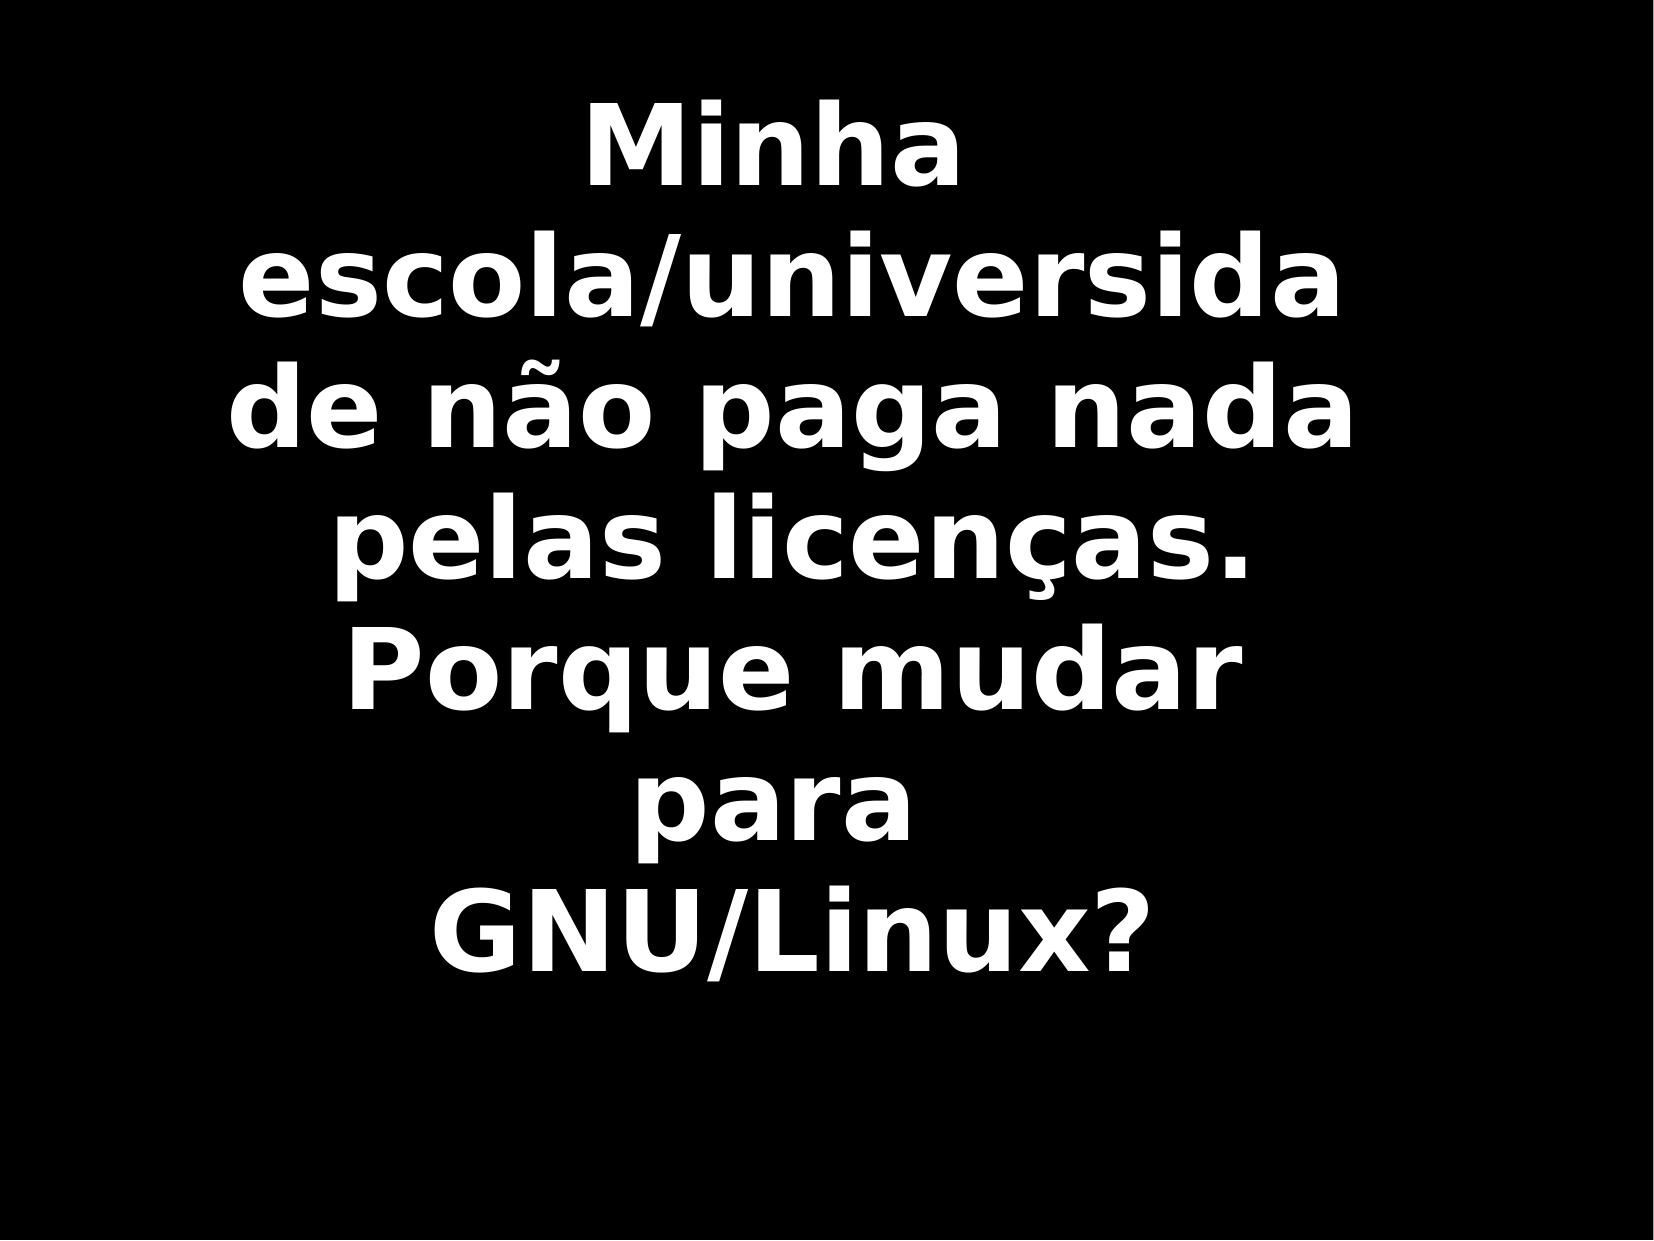

# Minha escola/universidade não paga nada pelas licenças. Porque mudar para GNU/Linux?